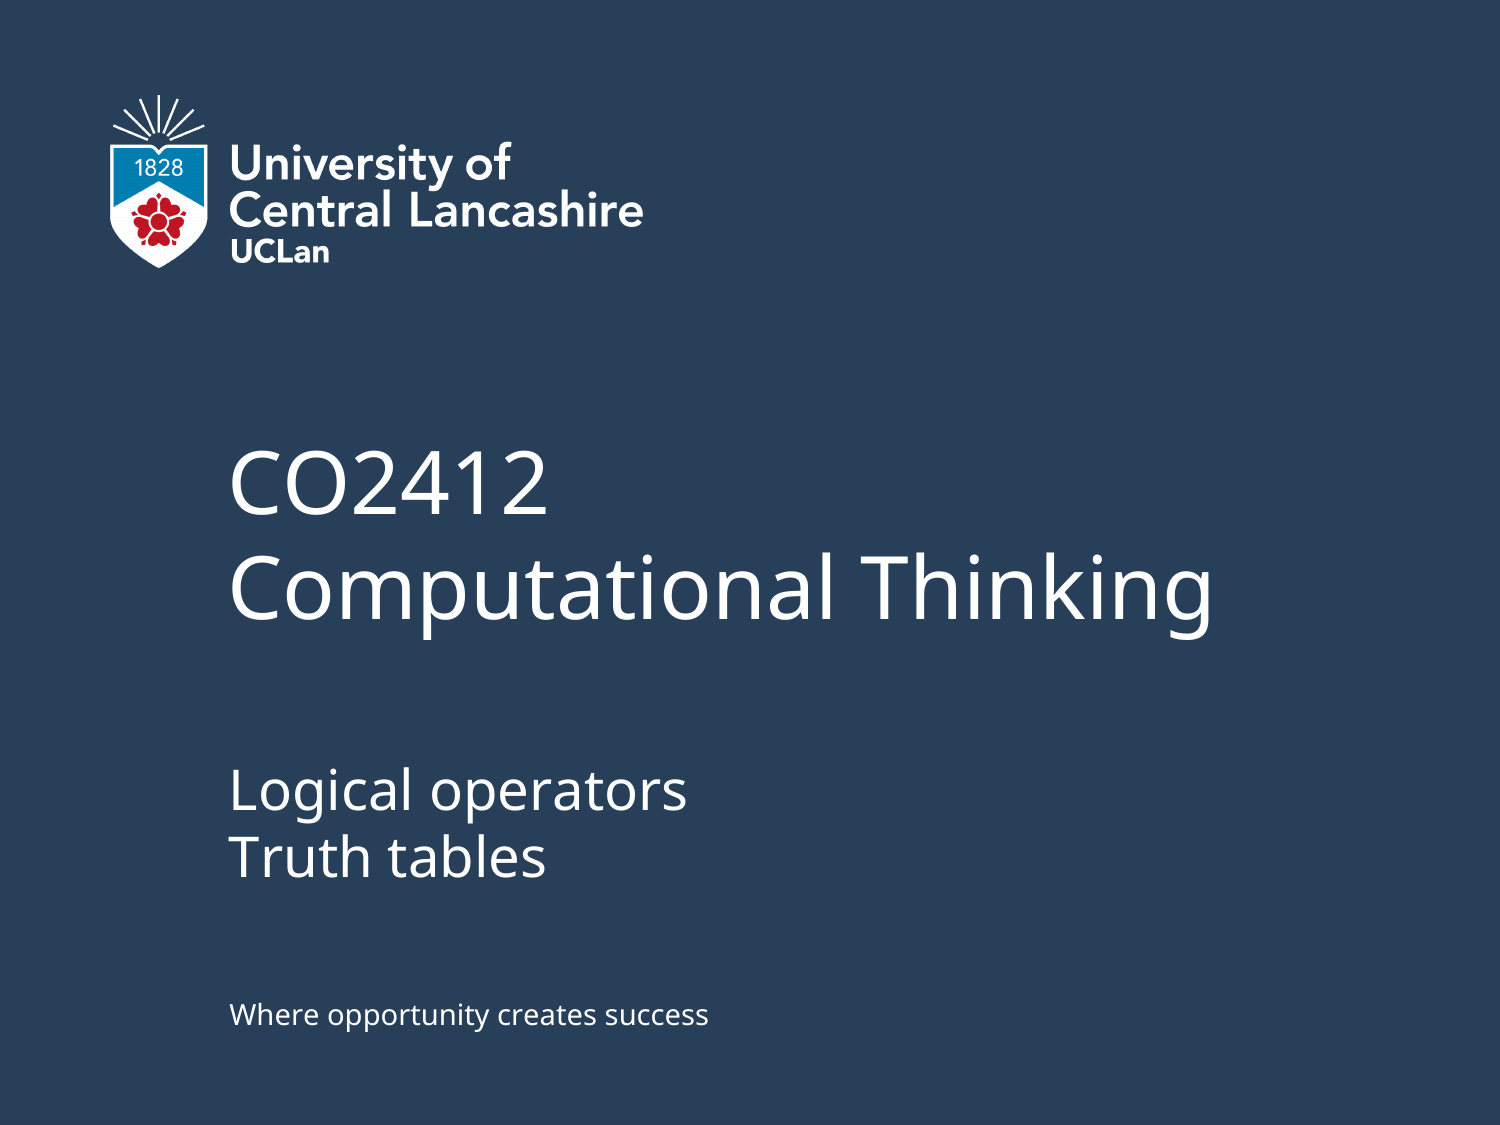

CO2412
Computational Thinking
Logical operators
Truth tables